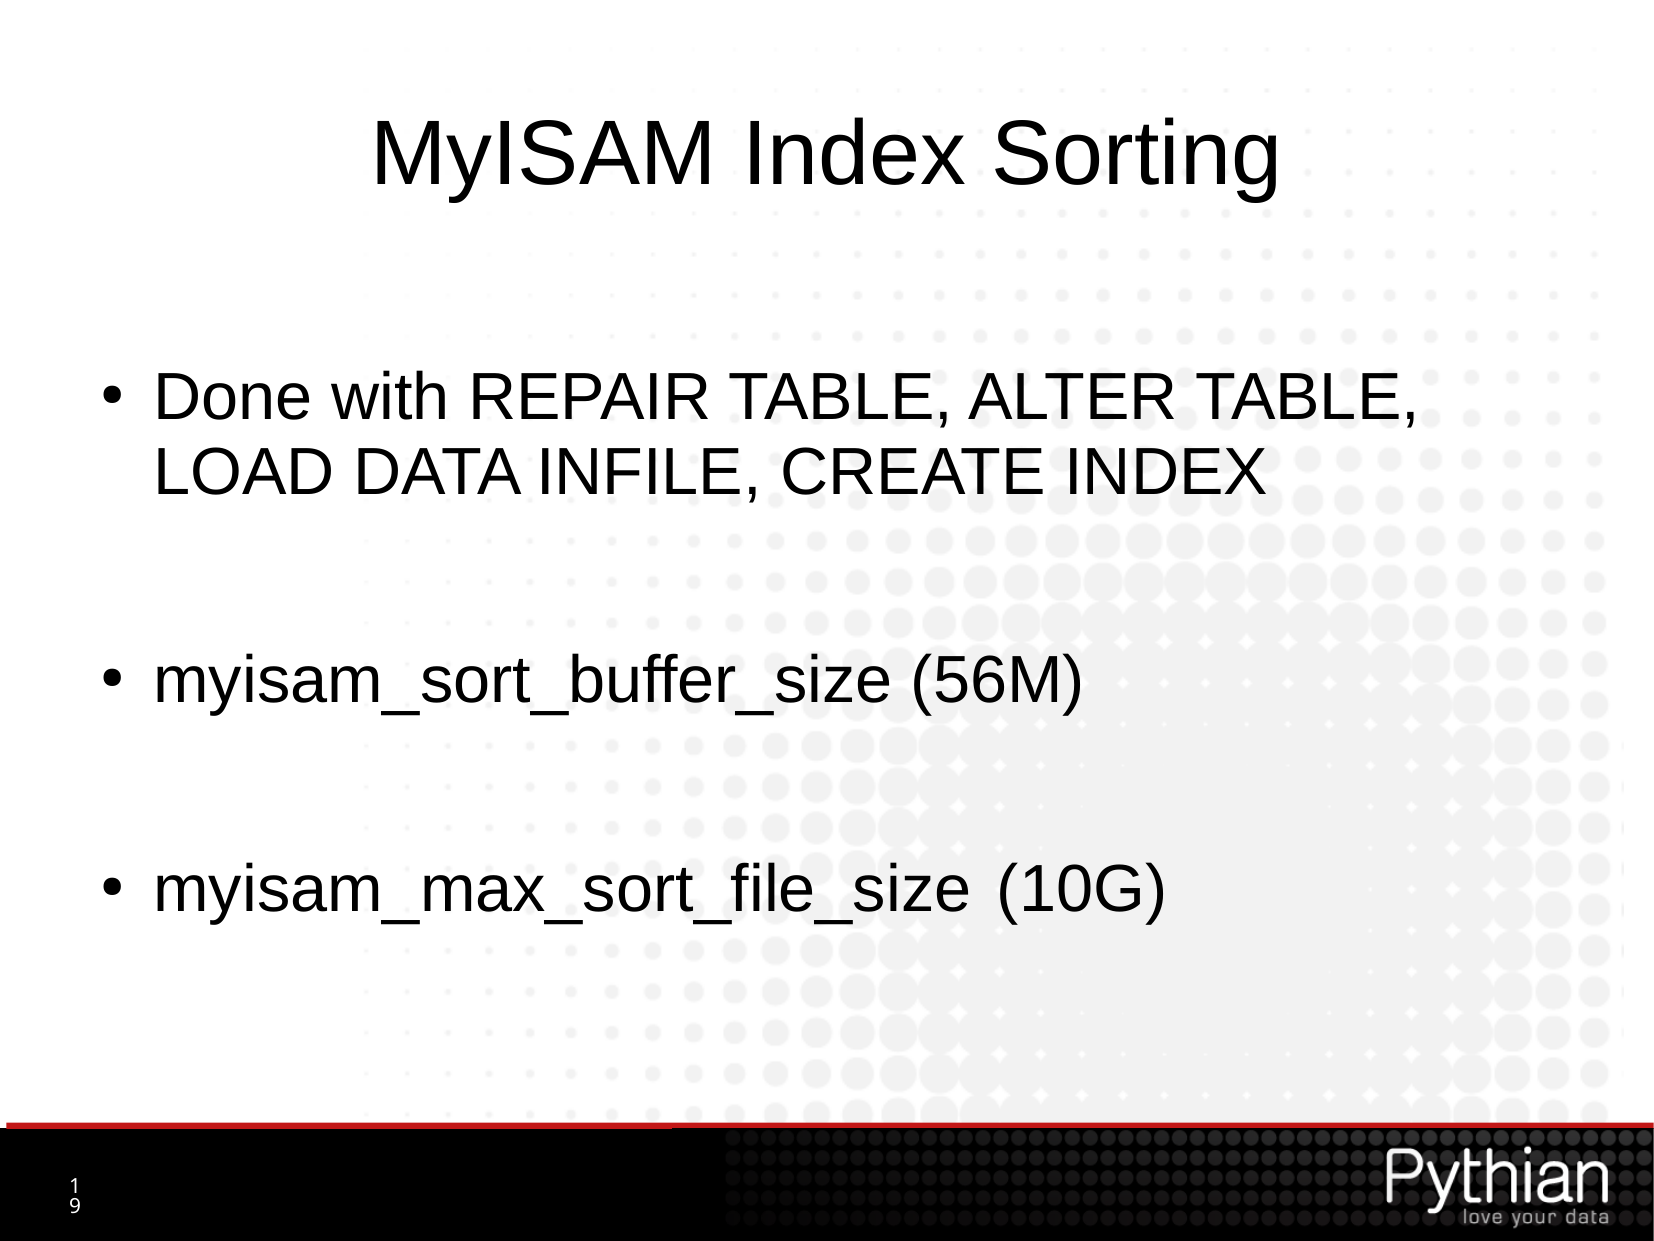

# MyISAM Index Sorting
Done with REPAIR TABLE, ALTER TABLE, LOAD DATA INFILE, CREATE INDEX
myisam_sort_buffer_size (56M)
myisam_max_sort_file_size	 (10G)